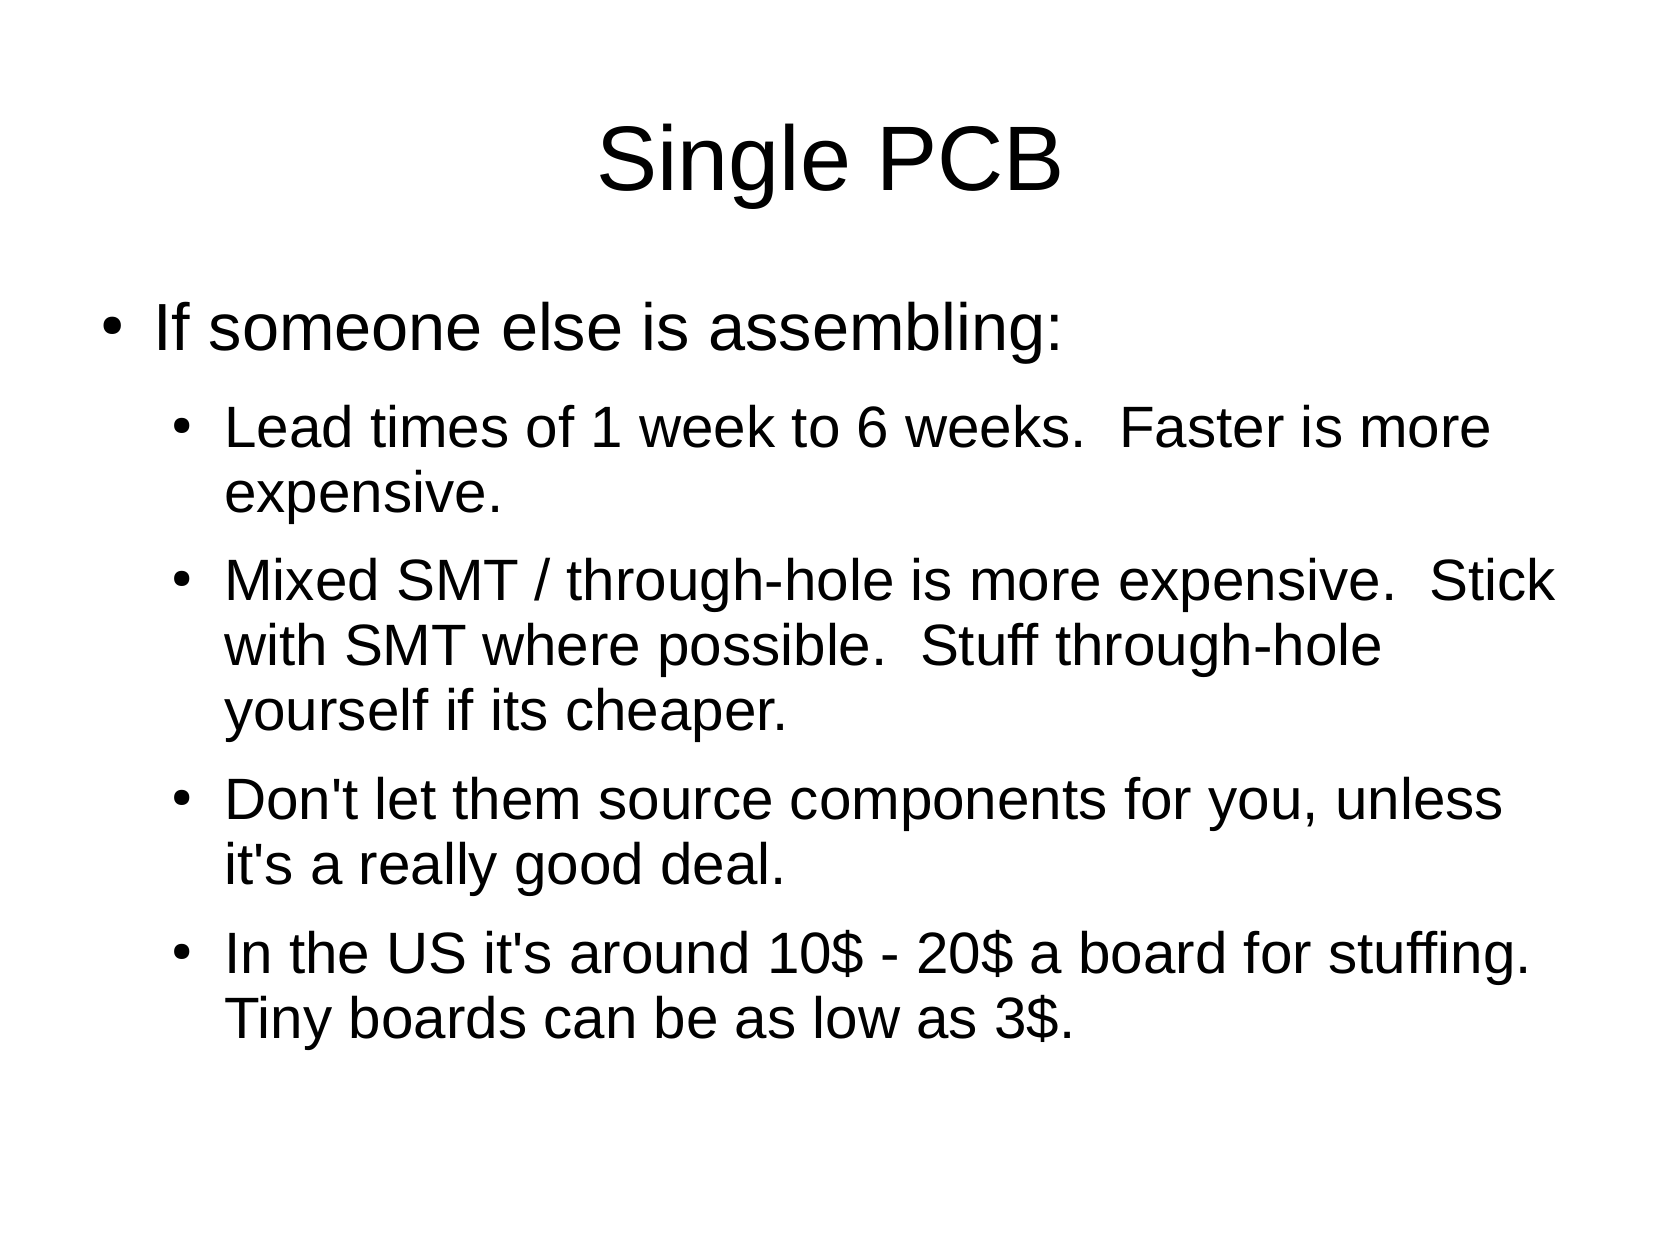

# Single PCB
If someone else is assembling:
Lead times of 1 week to 6 weeks. Faster is more expensive.
Mixed SMT / through-hole is more expensive. Stick with SMT where possible. Stuff through-hole yourself if its cheaper.
Don't let them source components for you, unless it's a really good deal.
In the US it's around 10$ - 20$ a board for stuffing. Tiny boards can be as low as 3$.